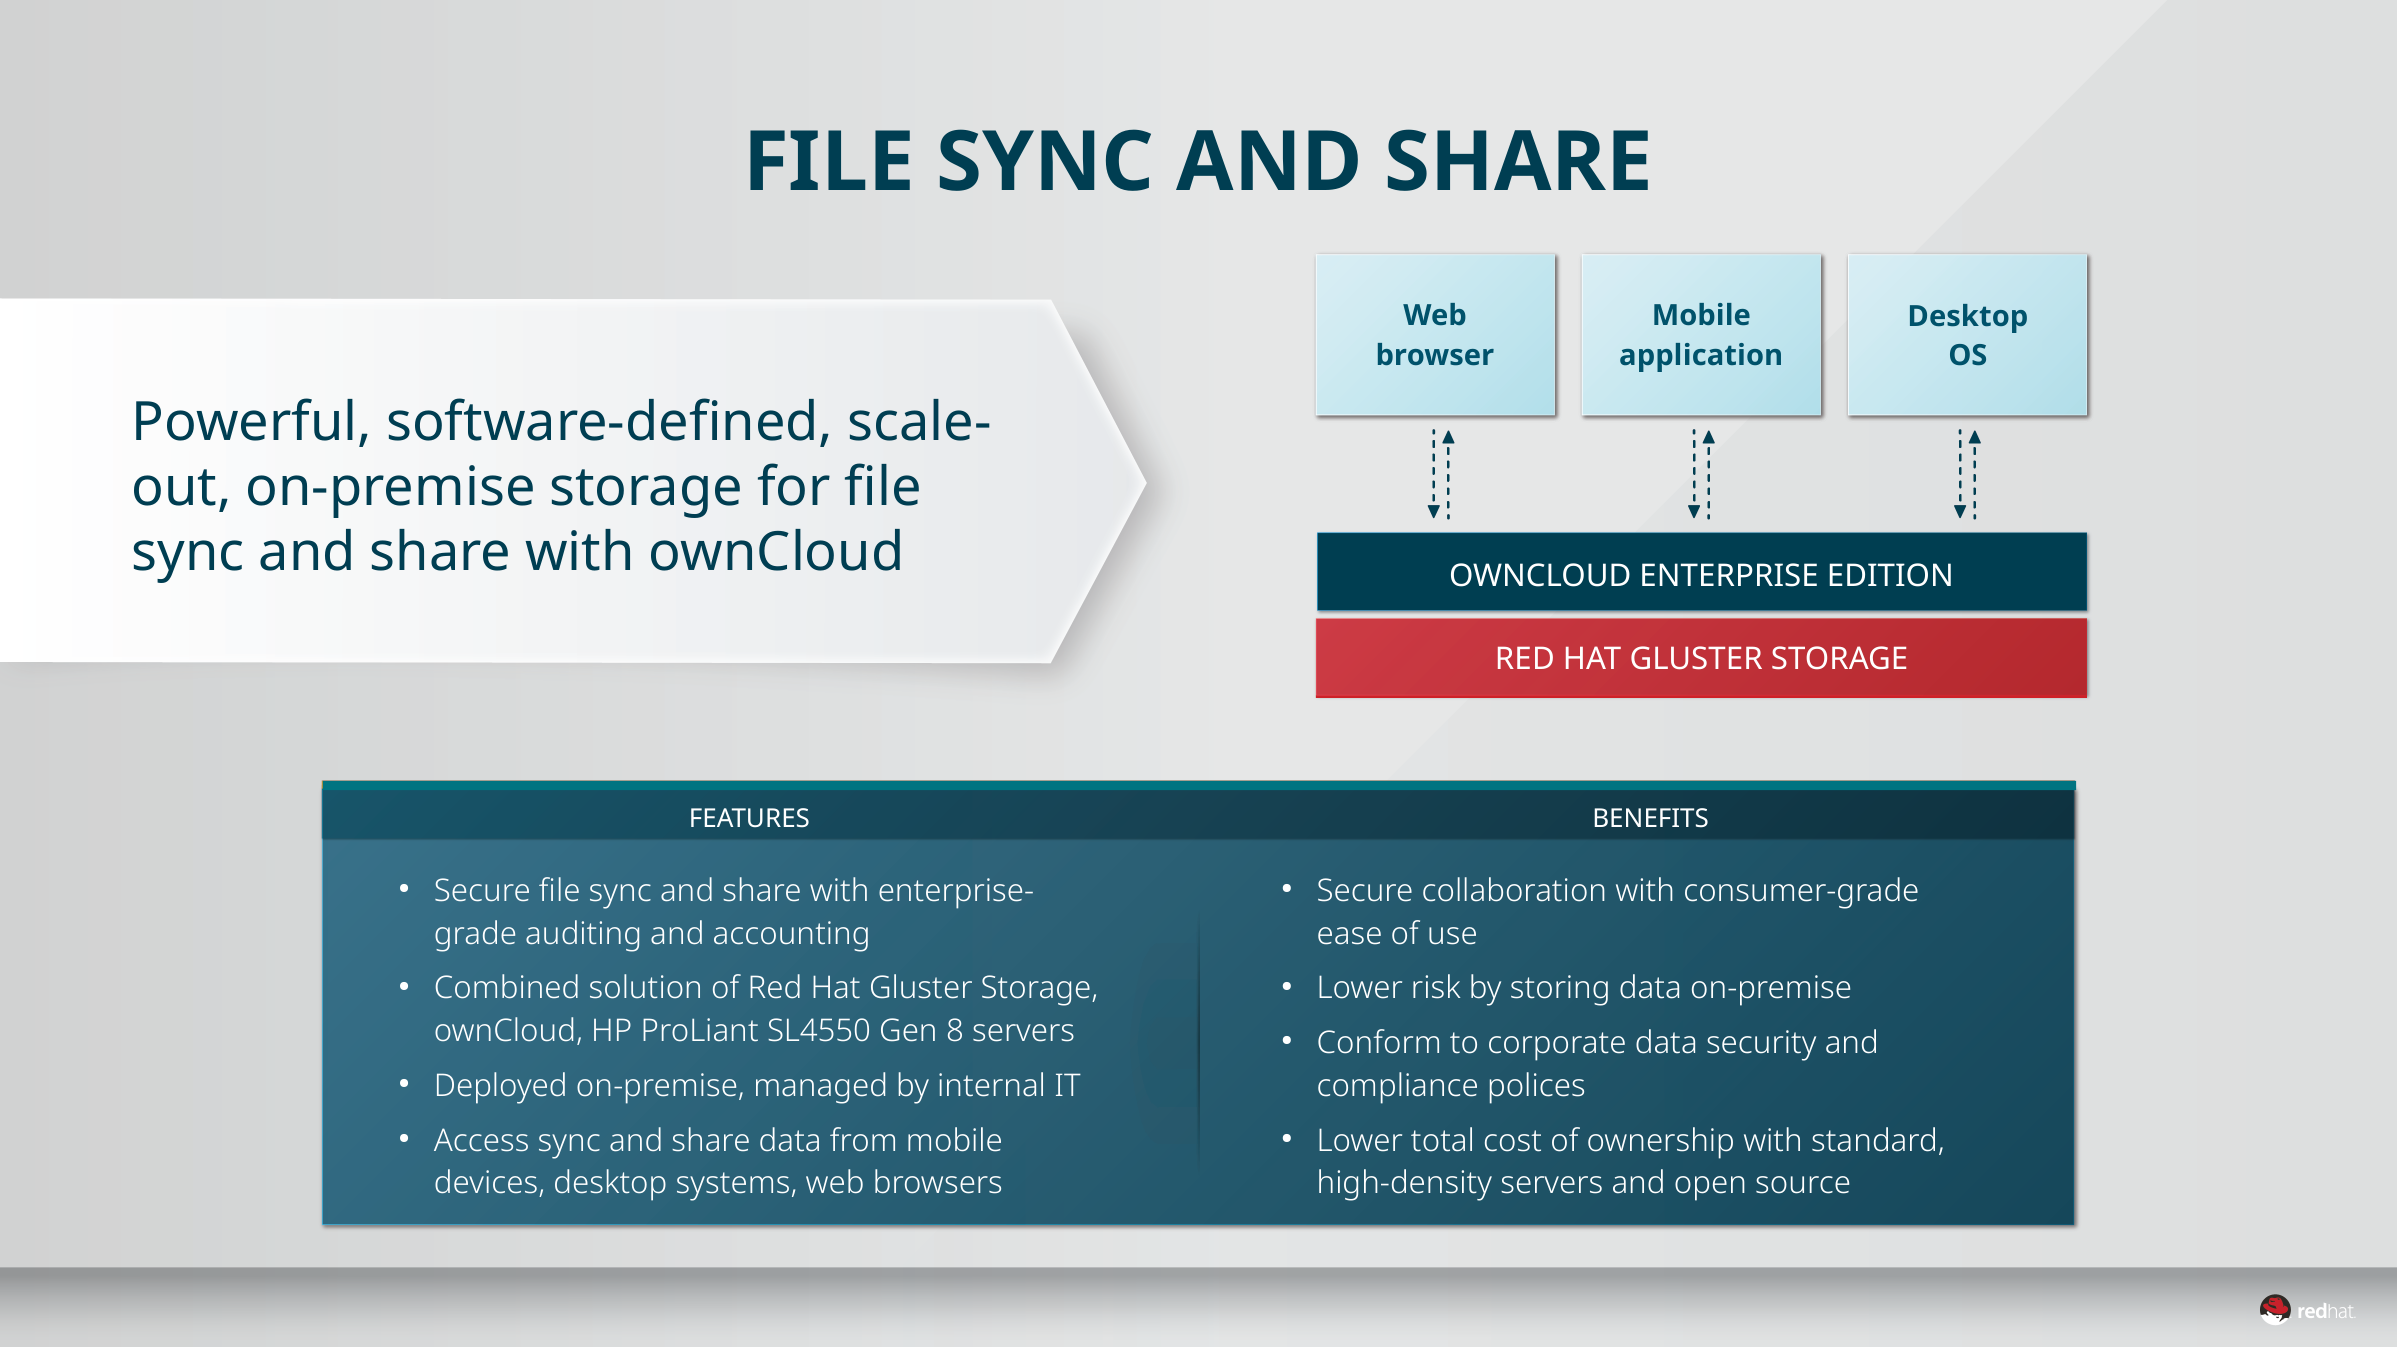

FILE SYNC AND SHARE
Web
browser
Mobile
application
Desktop
OS
# Powerful, software-defined, scale-out, on-premise storage for file sync and share with ownCloud
OWNCLOUD ENTERPRISE EDITION
RED HAT GLUSTER STORAGE
FEATURES
BENEFITS
Secure file sync and share with enterprise-grade auditing and accounting
Combined solution of Red Hat Gluster Storage, ownCloud, HP ProLiant SL4550 Gen 8 servers
Deployed on-premise, managed by internal IT
Access sync and share data from mobile devices, desktop systems, web browsers
Secure collaboration with consumer-grade ease of use
Lower risk by storing data on-premise
Conform to corporate data security and compliance polices
Lower total cost of ownership with standard, high-density servers and open source